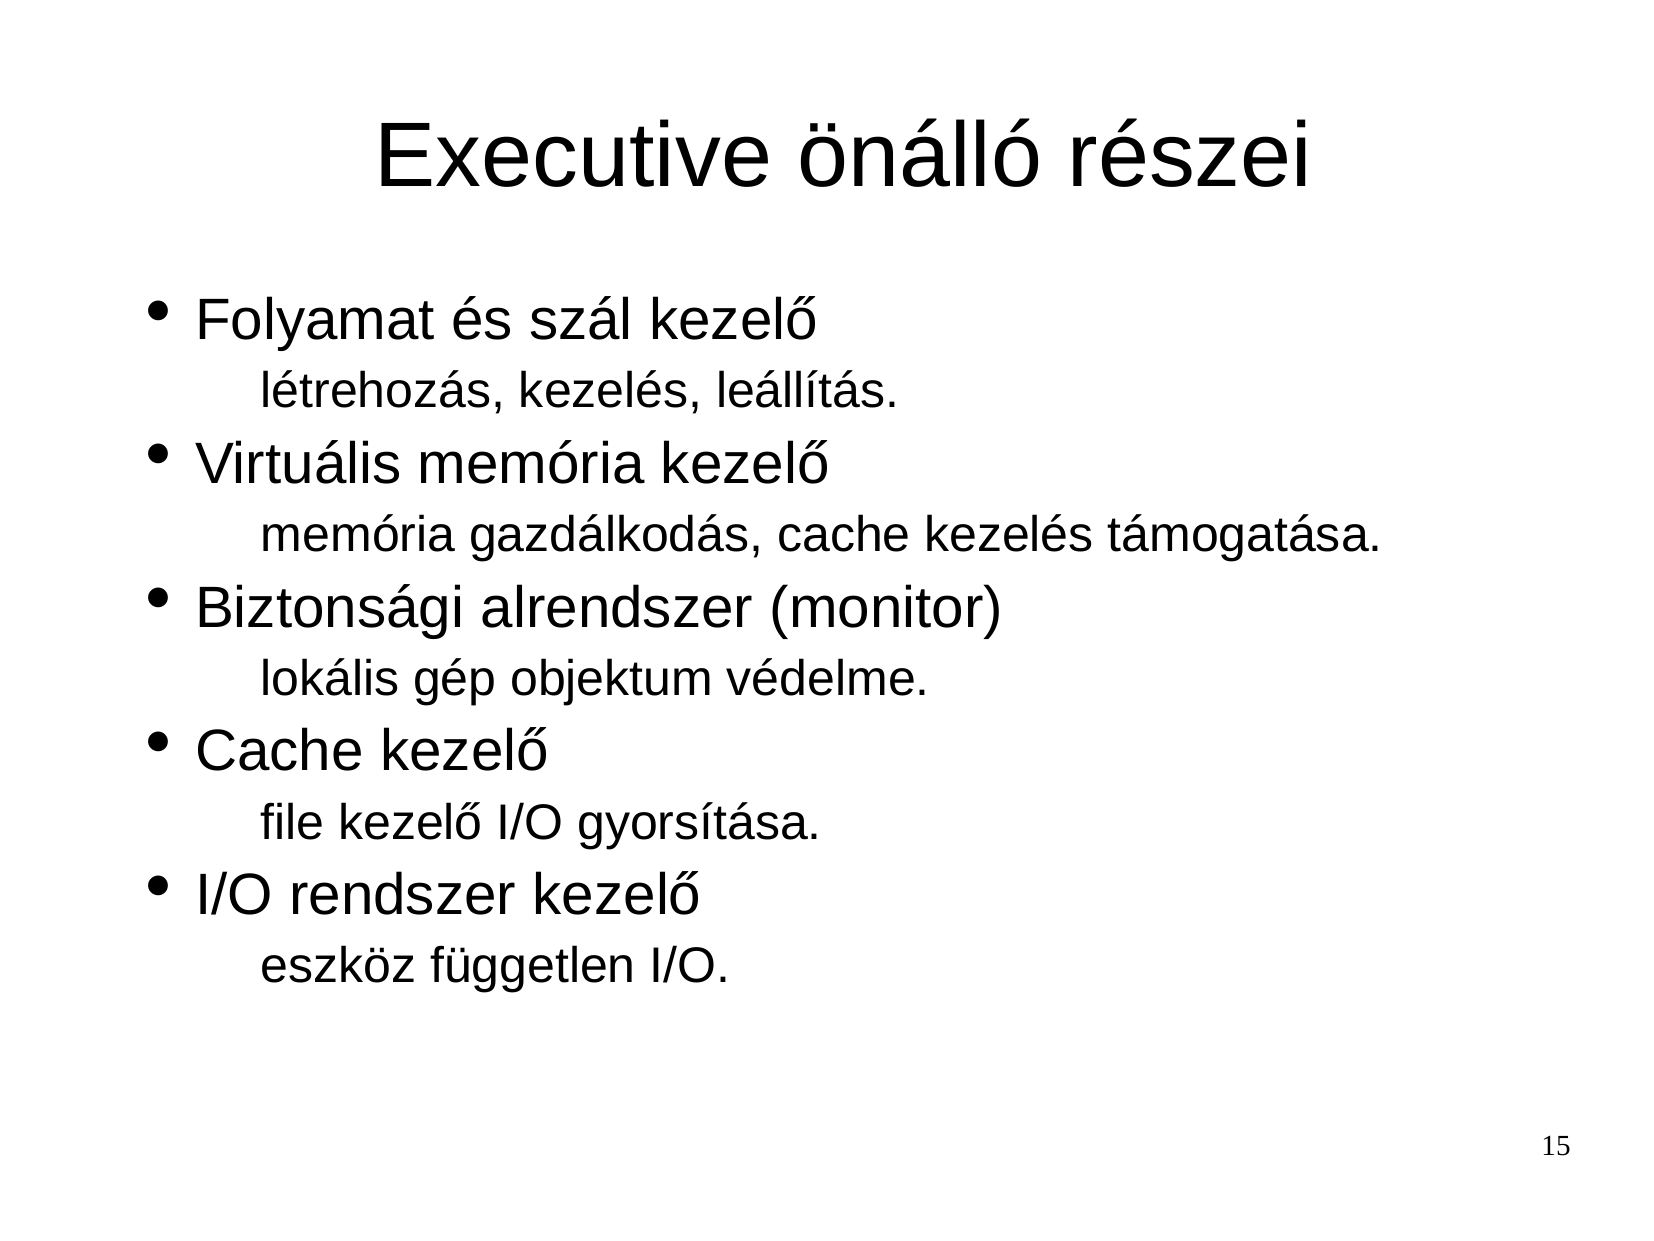

# Executive önálló részei
Folyamat és szál kezelő
létrehozás, kezelés, leállítás.
Virtuális memória kezelő
memória gazdálkodás, cache kezelés támogatása.
Biztonsági alrendszer (monitor)
lokális gép objektum védelme.
Cache kezelő
file kezelő I/O gyorsítása.
I/O rendszer kezelő
eszköz független I/O.
15